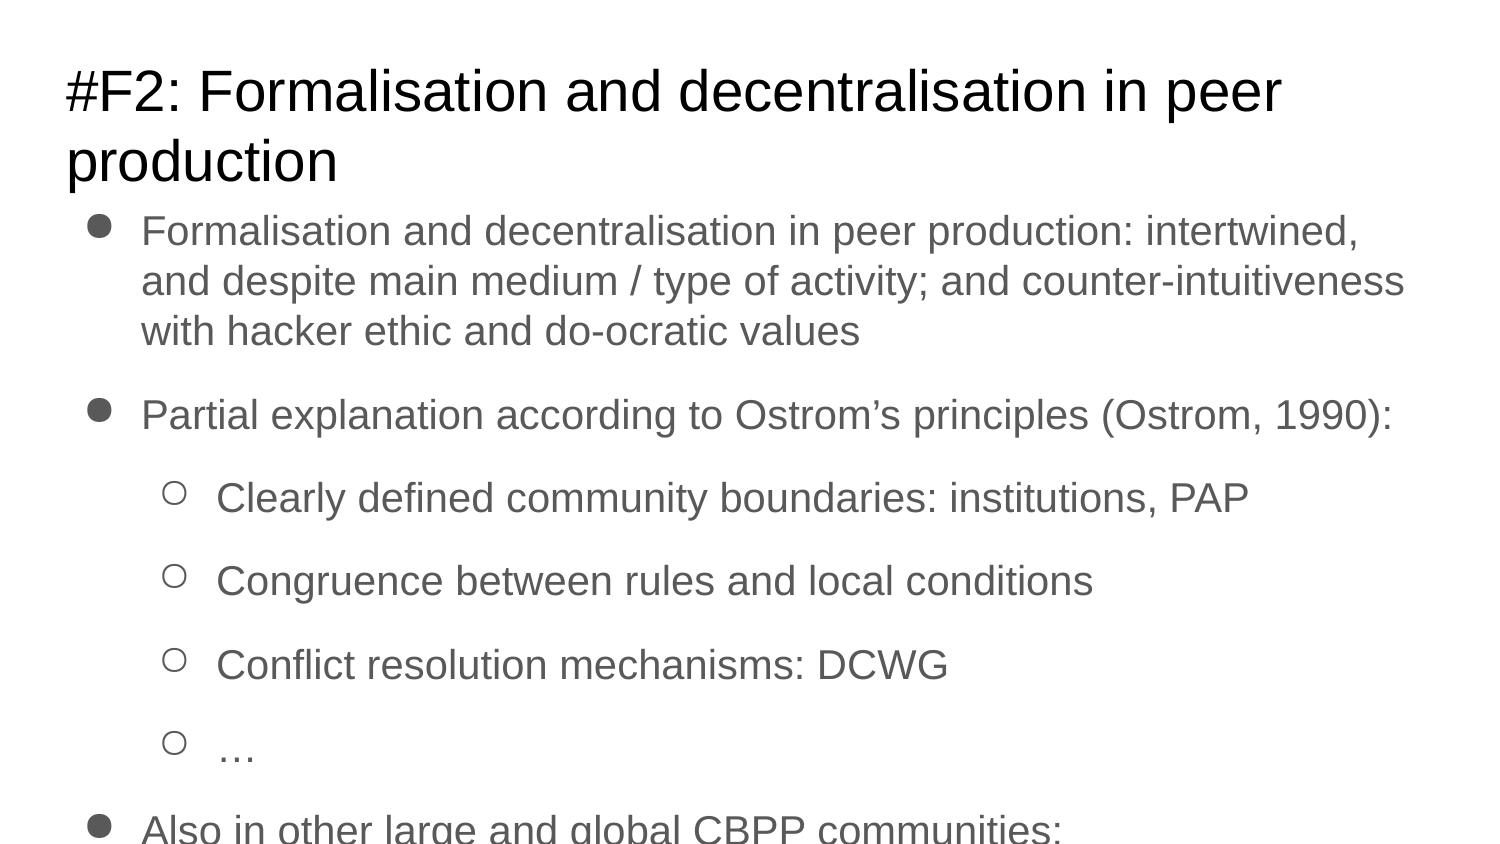

# #F2: Formalisation and decentralisation in peer production
Formalisation and decentralisation in peer production: intertwined, and despite main medium / type of activity; and counter-intuitiveness with hacker ethic and do-ocratic values
Partial explanation according to Ostrom’s principles (Ostrom, 1990):
Clearly defined community boundaries: institutions, PAP
Congruence between rules and local conditions
Conflict resolution mechanisms: DCWG
…
Also in other large and global CBPP communities:
Viégas et al. (2007): The hidden order of Wikipedia
Forte et al. (2009): Decentralization in Wikipedia Governance